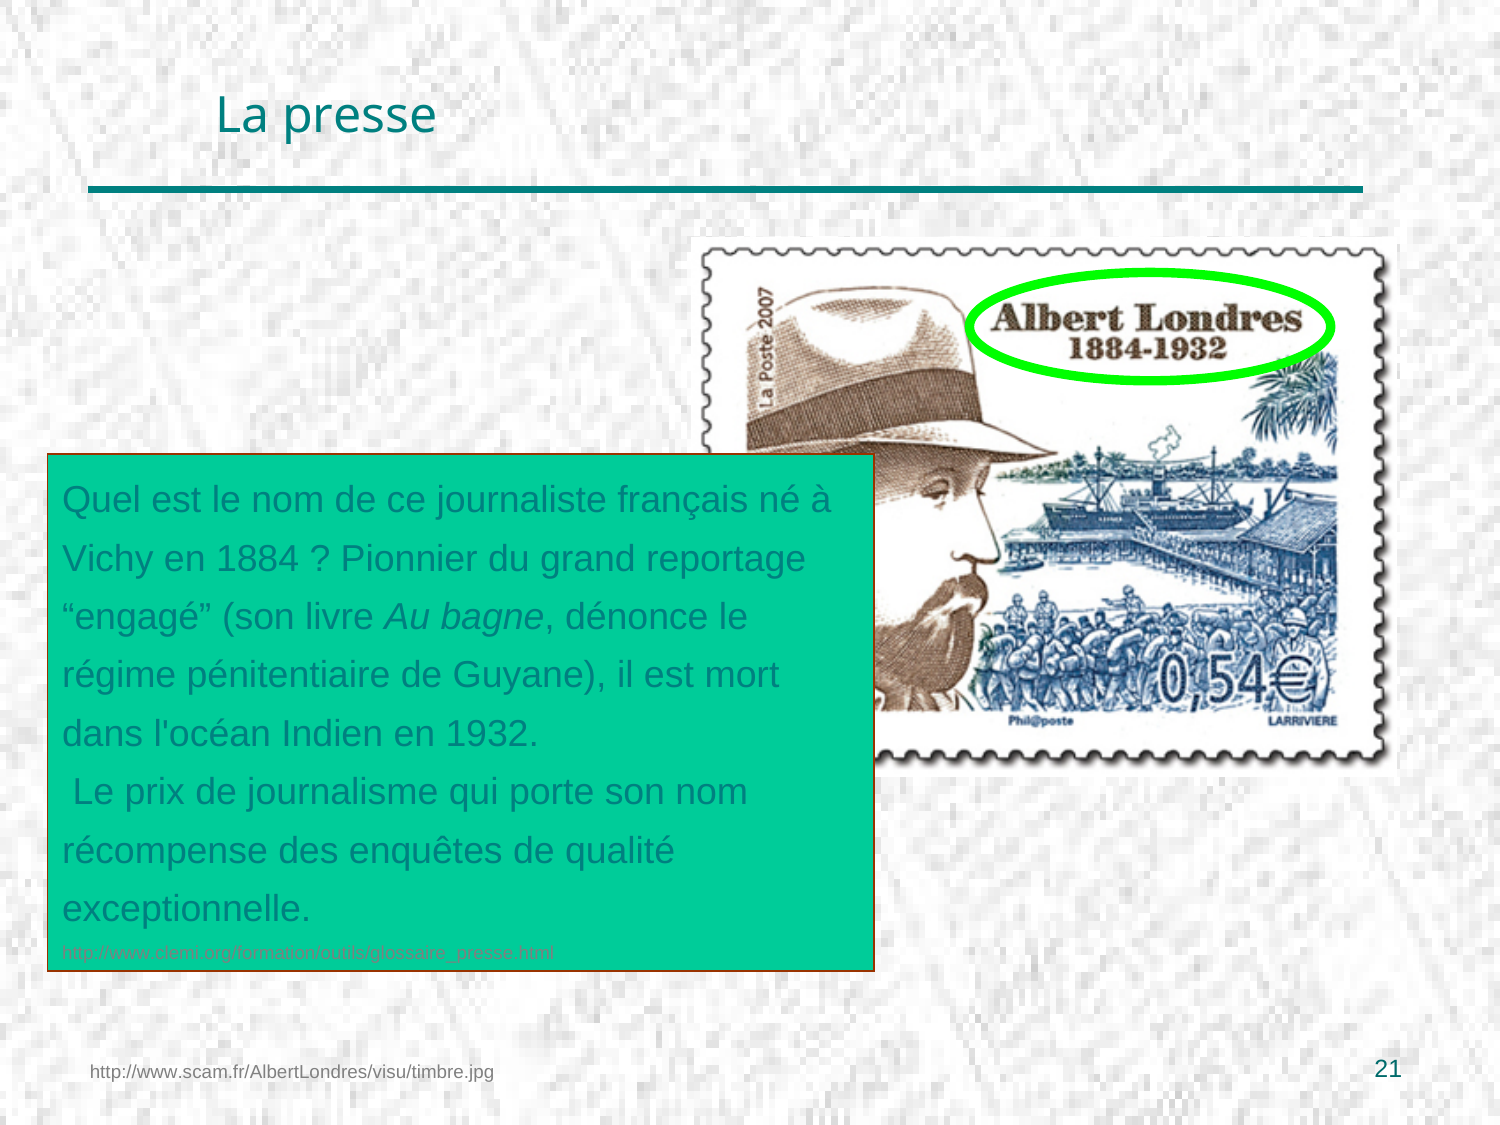

La presse
Quel est le nom de ce journaliste français né à Vichy en 1884 ? Pionnier du grand reportage “engagé” (son livre Au bagne, dénonce le régime pénitentiaire de Guyane), il est mort dans l'océan Indien en 1932.
 Le prix de journalisme qui porte son nom récompense des enquêtes de qualité exceptionnelle.
http://www.clemi.org/formation/outils/glossaire_presse.html
21
http://www.scam.fr/AlbertLondres/visu/timbre.jpg